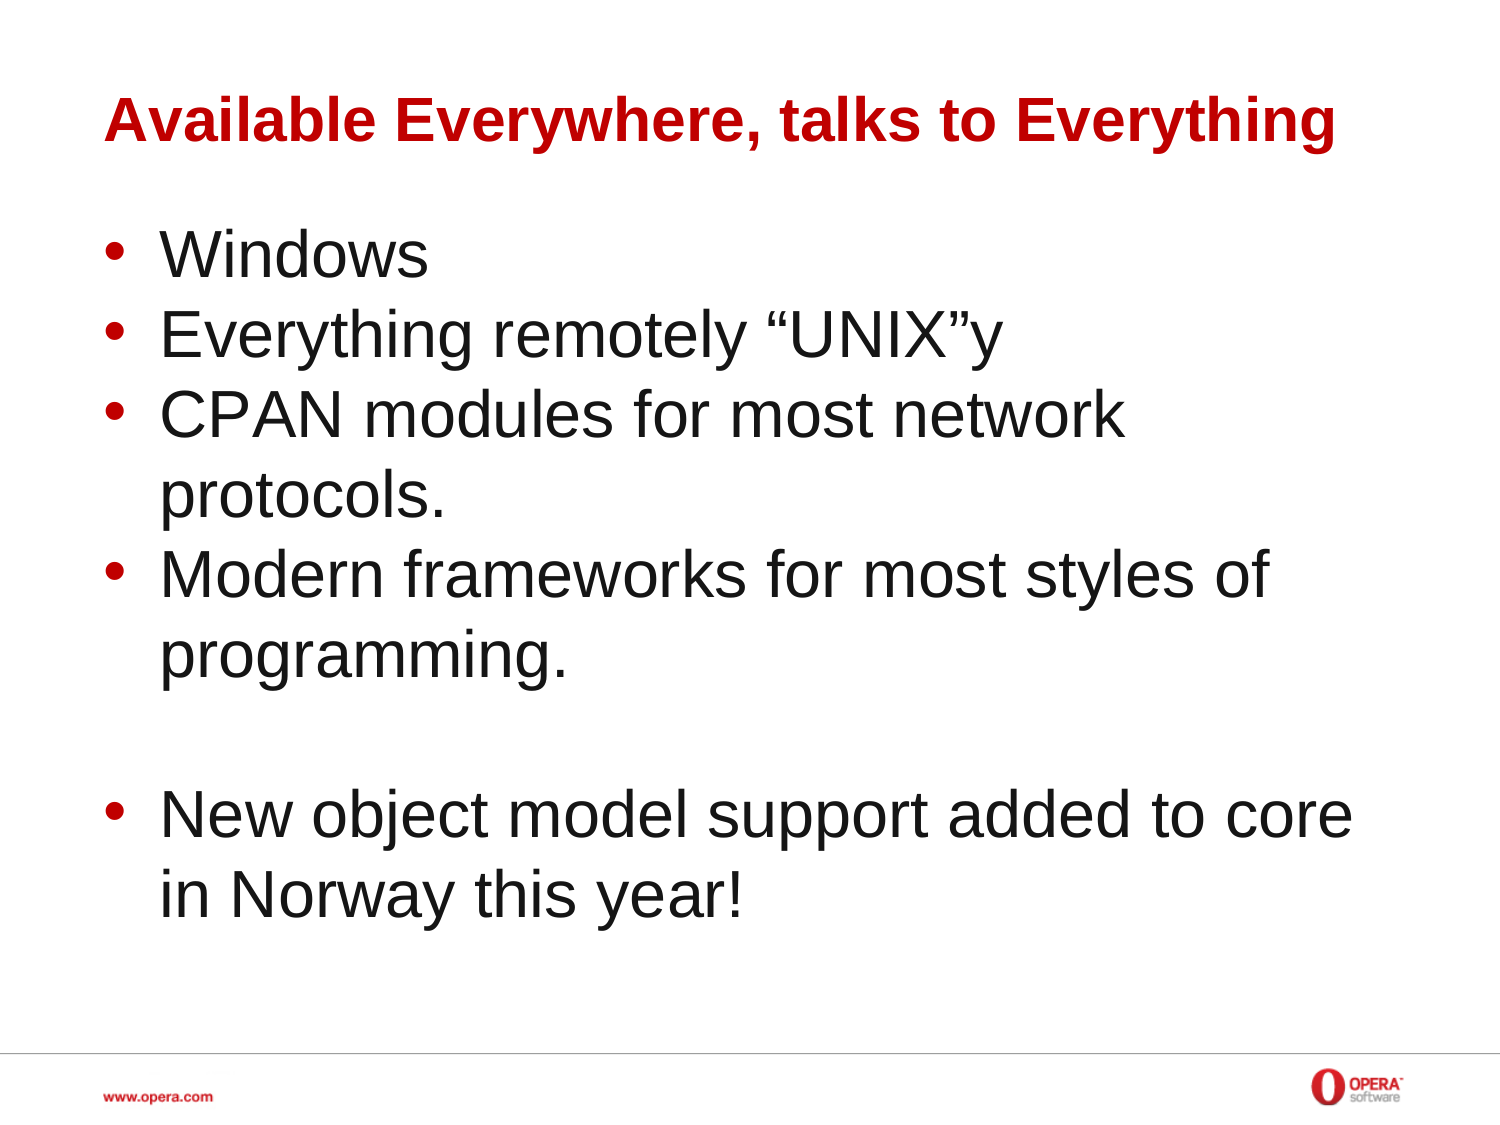

# Available Everywhere, talks to Everything
Windows
Everything remotely “UNIX”y
CPAN modules for most network protocols.
Modern frameworks for most styles of programming.
New object model support added to core in Norway this year!